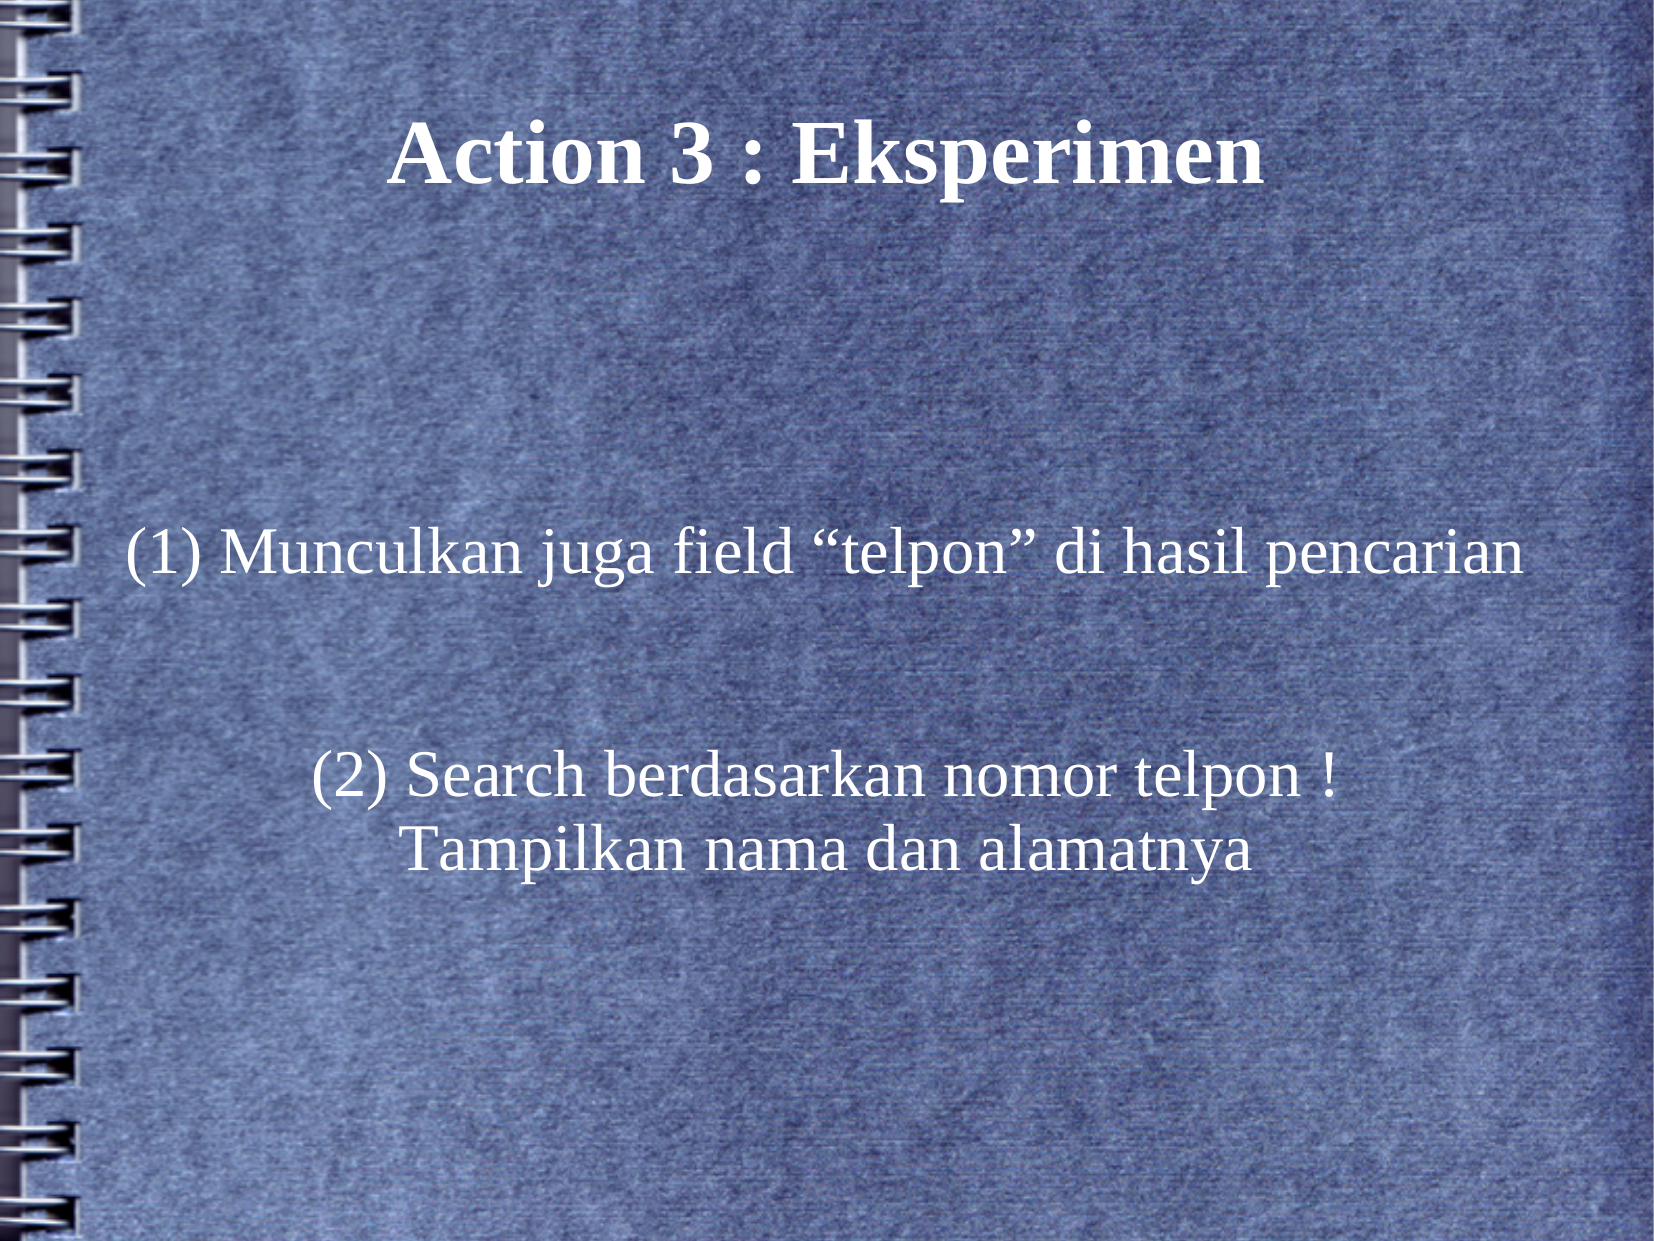

# Action 3 : Eksperimen
(1) Munculkan juga field “telpon” di hasil pencarian
(2) Search berdasarkan nomor telpon !
Tampilkan nama dan alamatnya